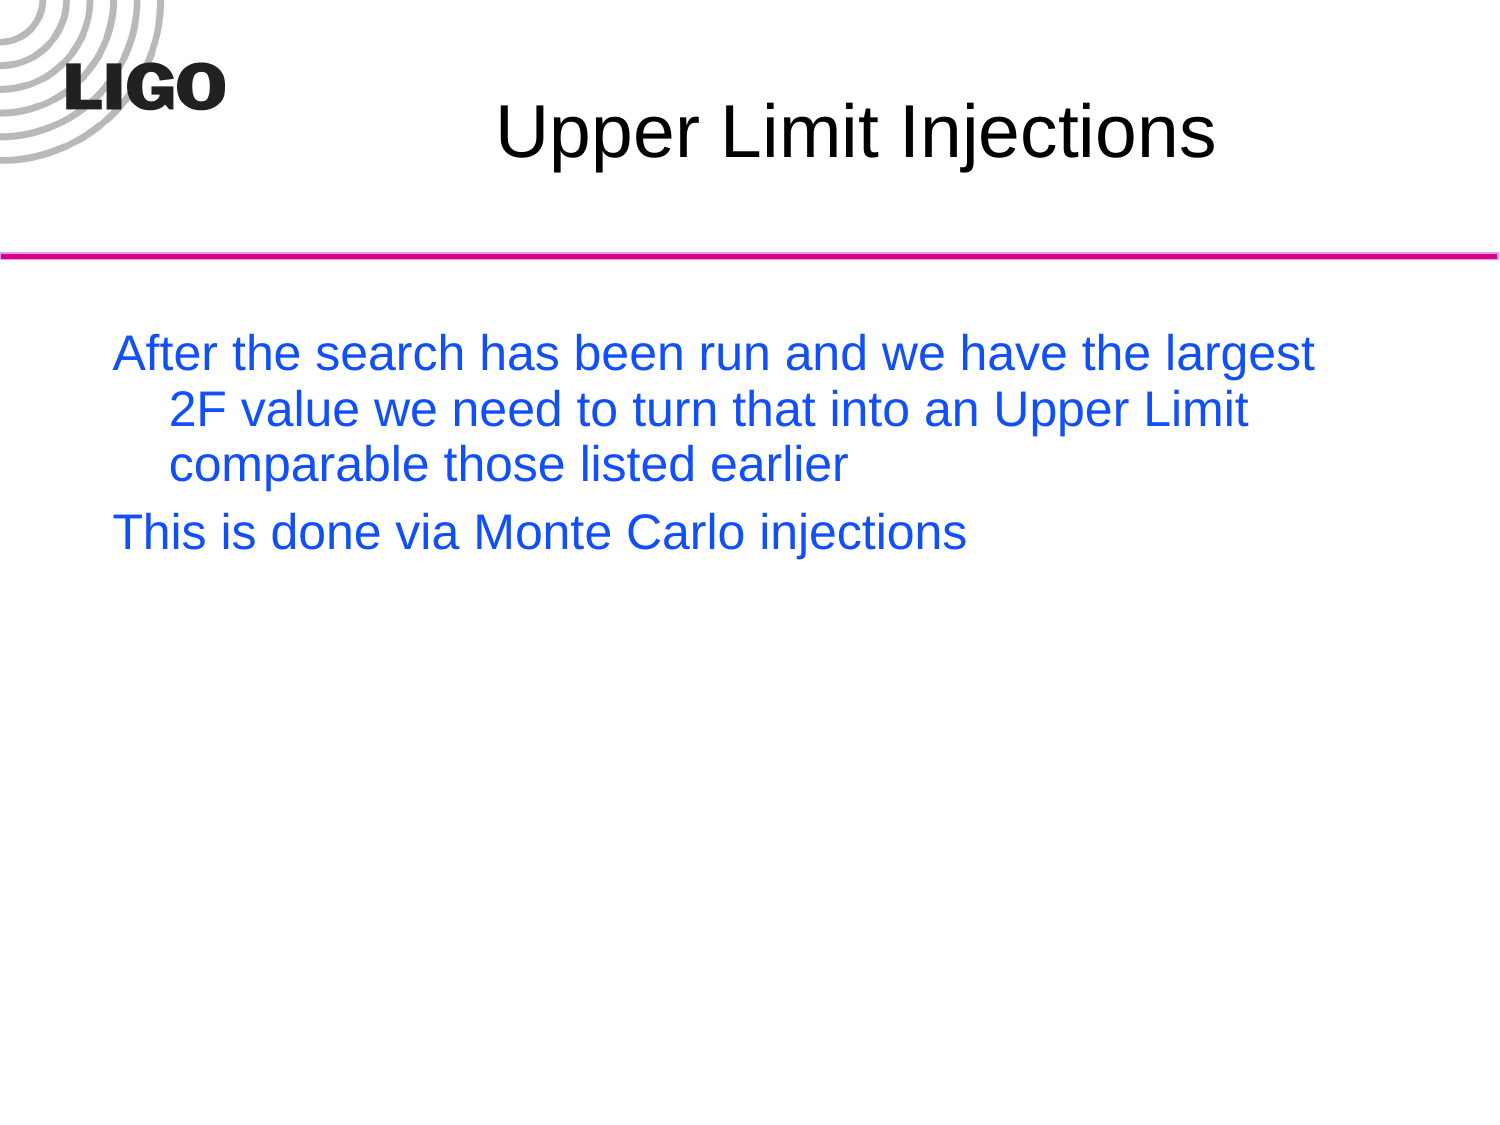

# Upper Limit Injections
After the search has been run and we have the largest 2F value we need to turn that into an Upper Limit comparable those listed earlier
This is done via Monte Carlo injections